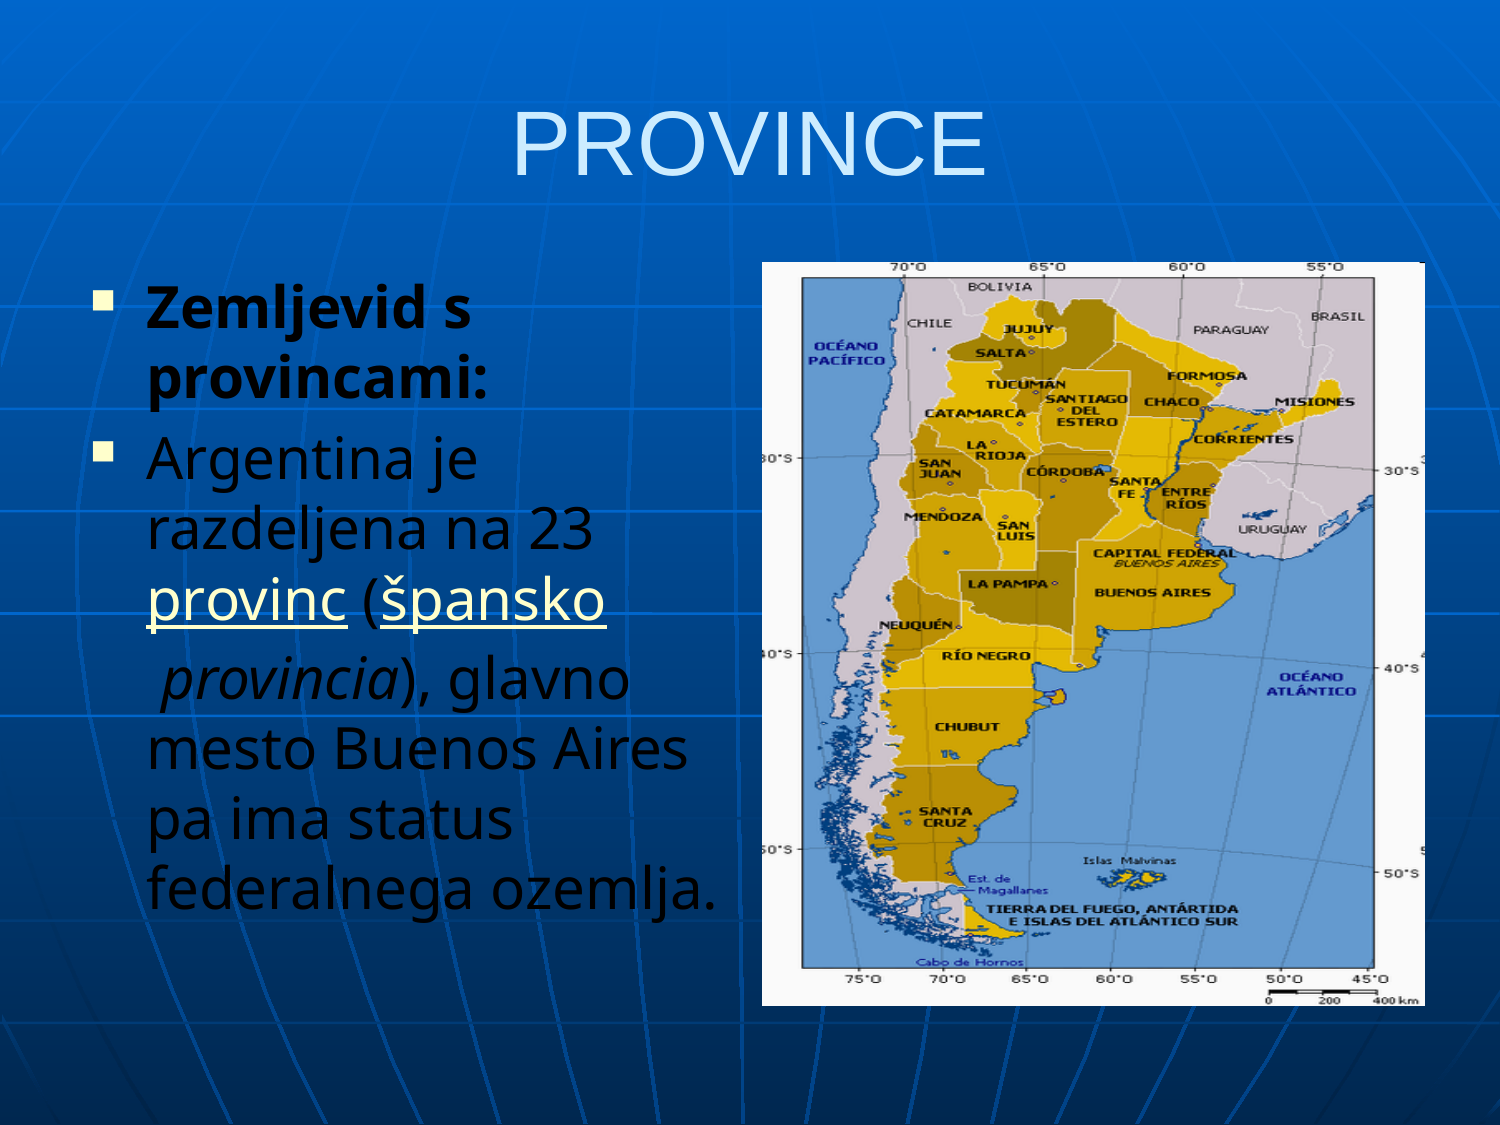

# PROVINCE
Zemljevid s provincami:
Argentina je razdeljena na 23 provinc (špansko provincia), glavno mesto Buenos Aires pa ima status federalnega ozemlja.